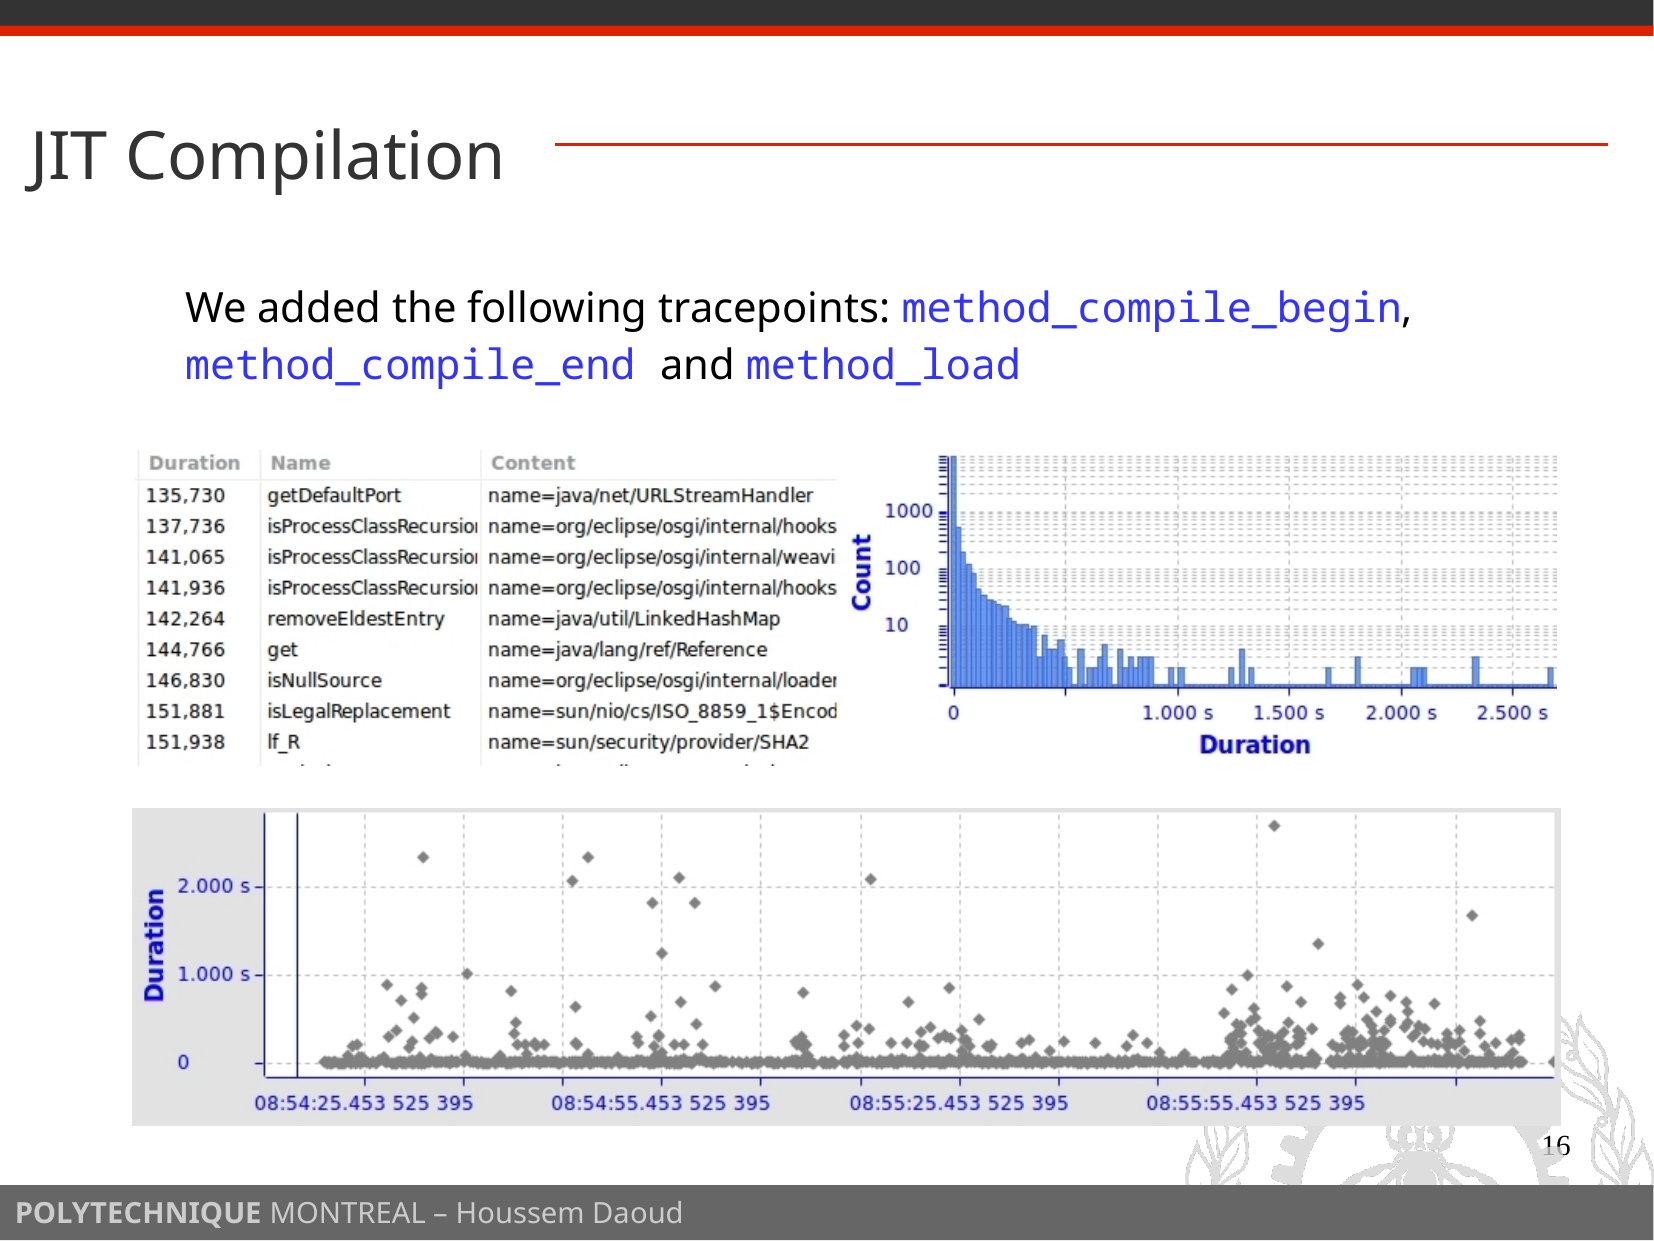

JIT Compilation
We added the following tracepoints: method_compile_begin, method_compile_end and method_load
16
POLYTECHNIQUE MONTREAL – Houssem Daoud